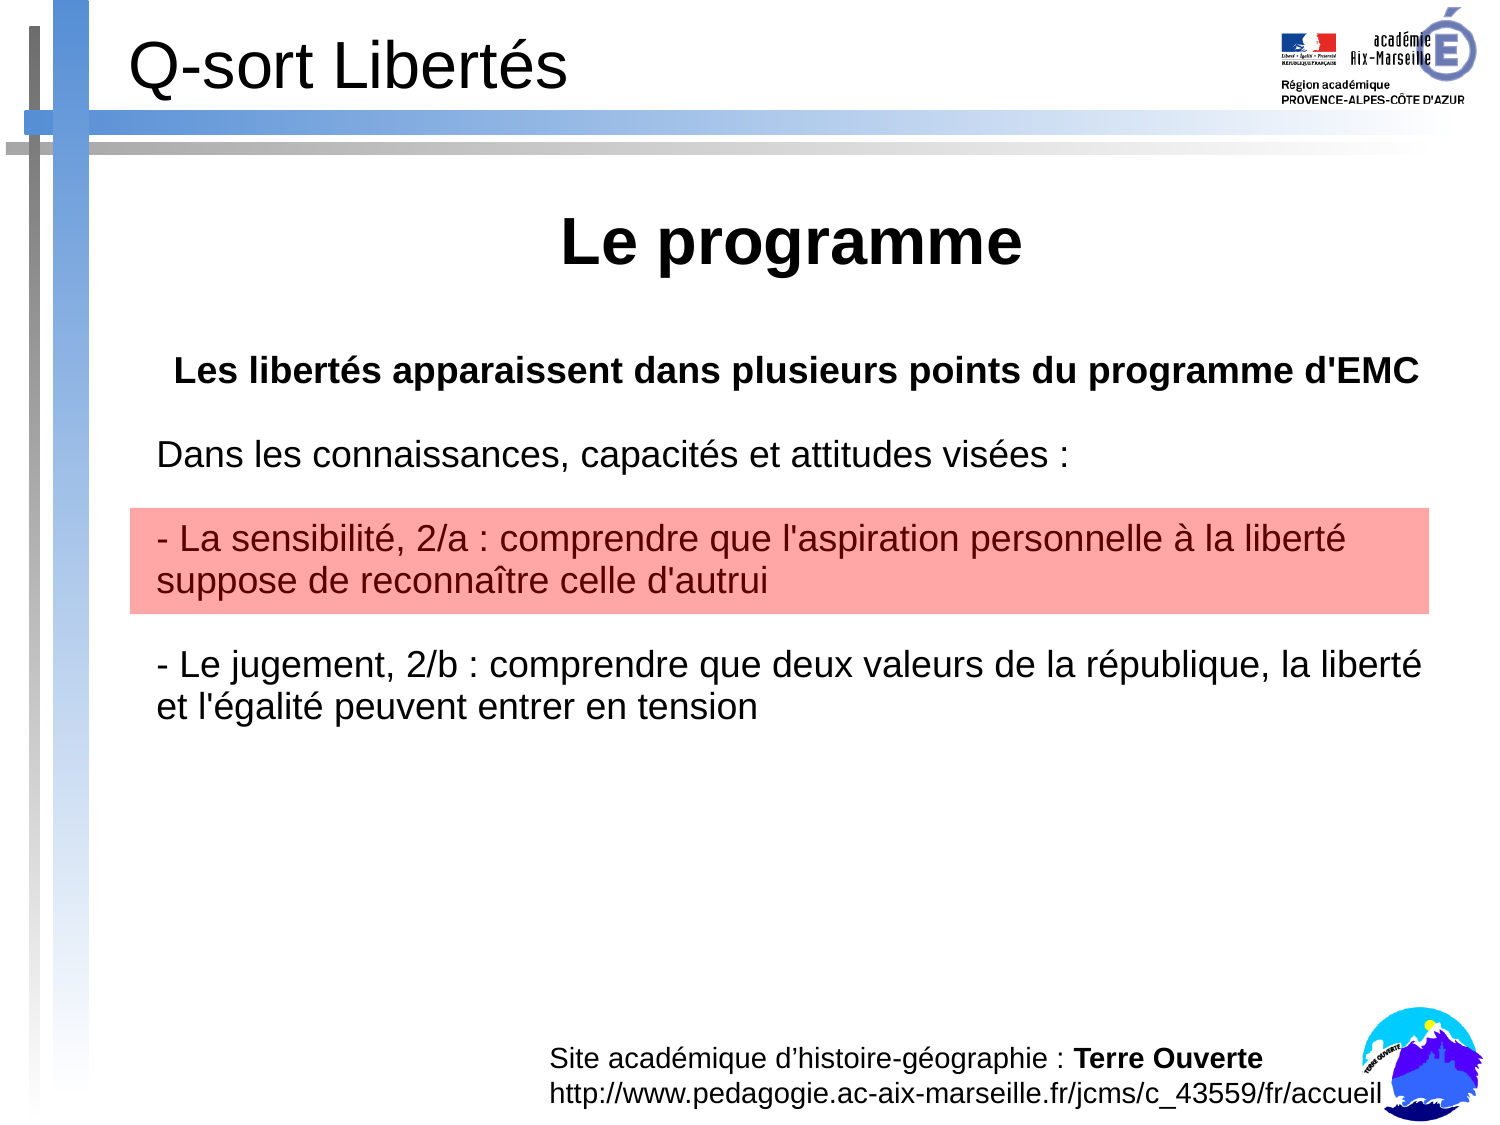

Q-sort Libertés
Le programme
Les libertés apparaissent dans plusieurs points du programme d'EMC
Dans les connaissances, capacités et attitudes visées :
- La sensibilité, 2/a : comprendre que l'aspiration personnelle à la liberté suppose de reconnaître celle d'autrui
- Le jugement, 2/b : comprendre que deux valeurs de la république, la liberté et l'égalité peuvent entrer en tension
Site académique d’histoire-géographie : Terre Ouverte
http://www.pedagogie.ac-aix-marseille.fr/jcms/c_43559/fr/accueil